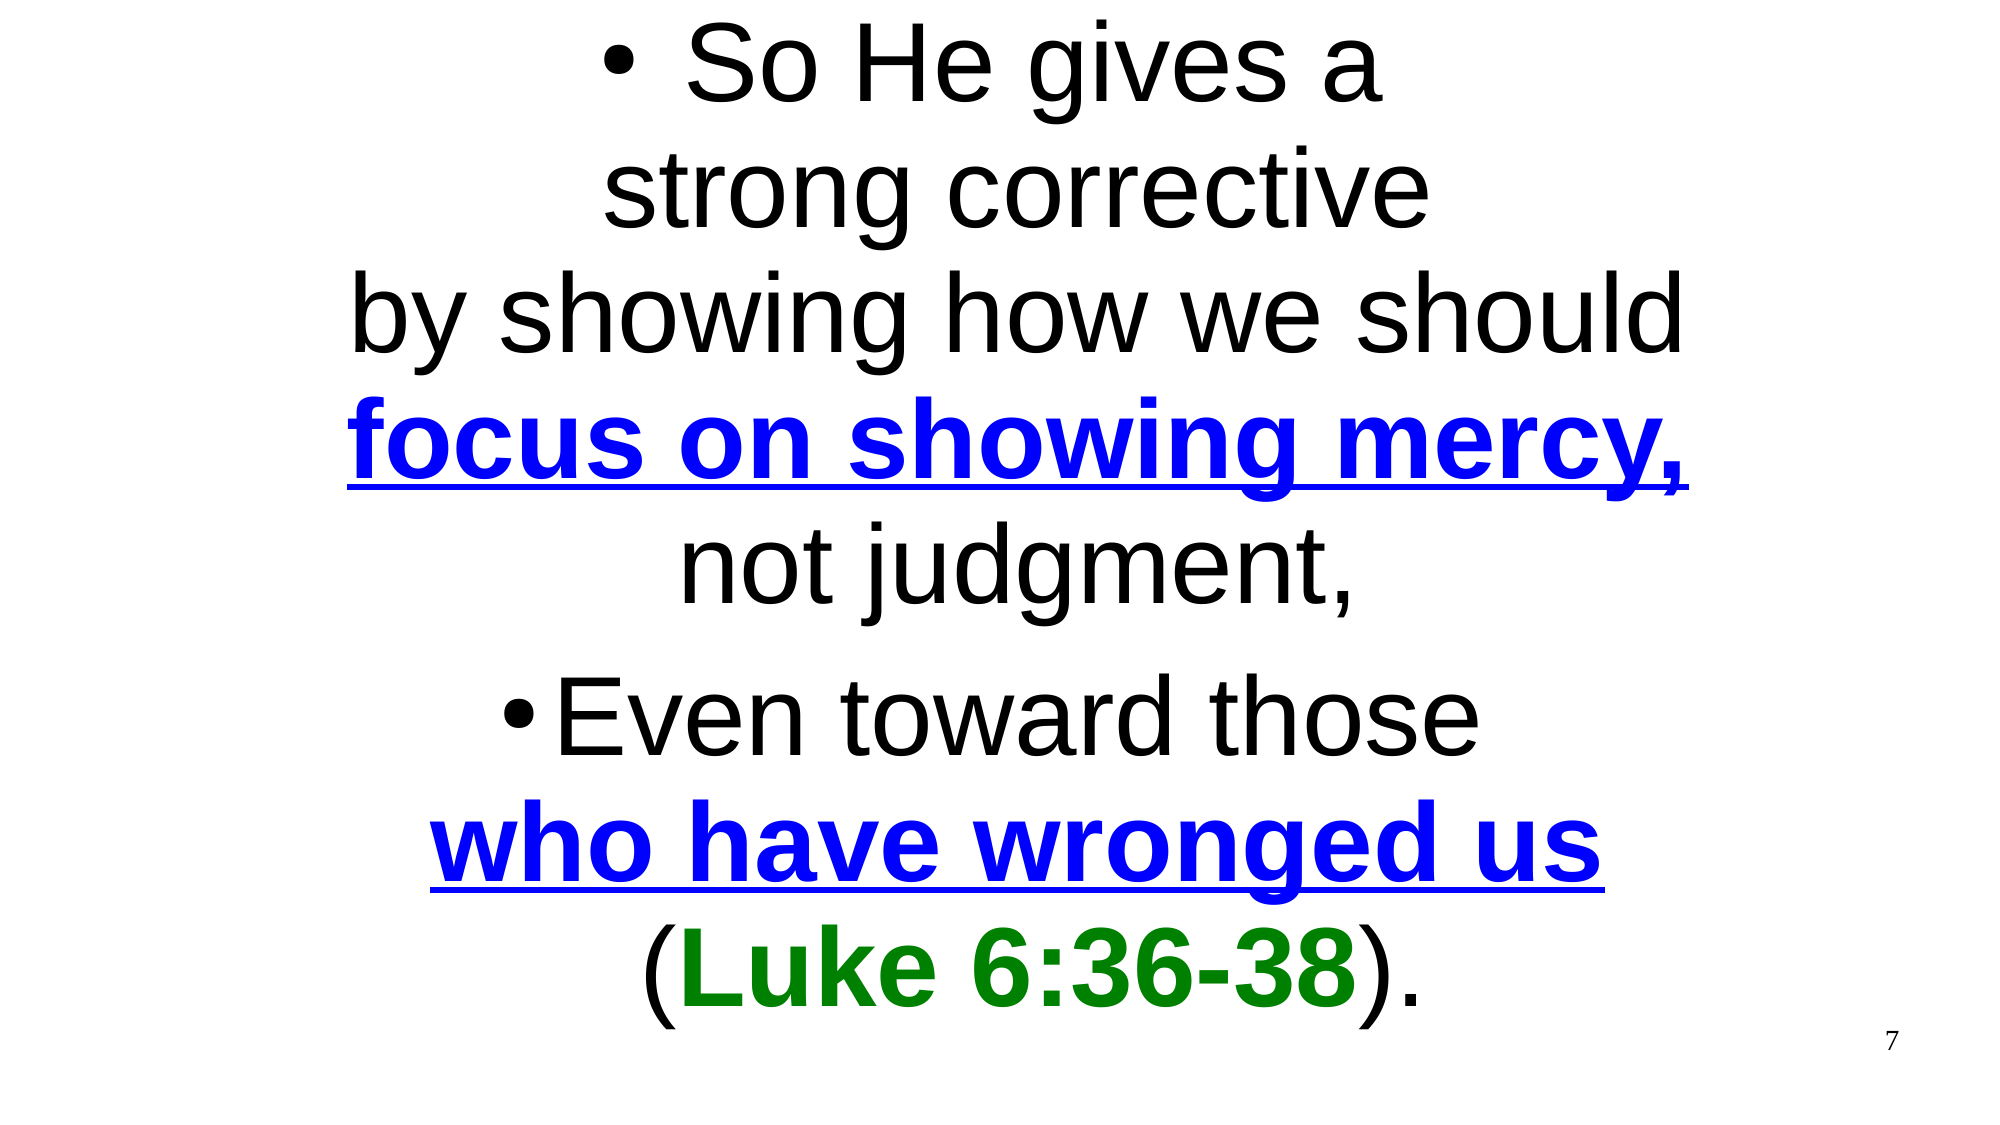

# So He gives a strong corrective by showing how we should focus on showing mercy, not judgment,
Even toward those
who have wronged us
(Luke 6:36-38).
7